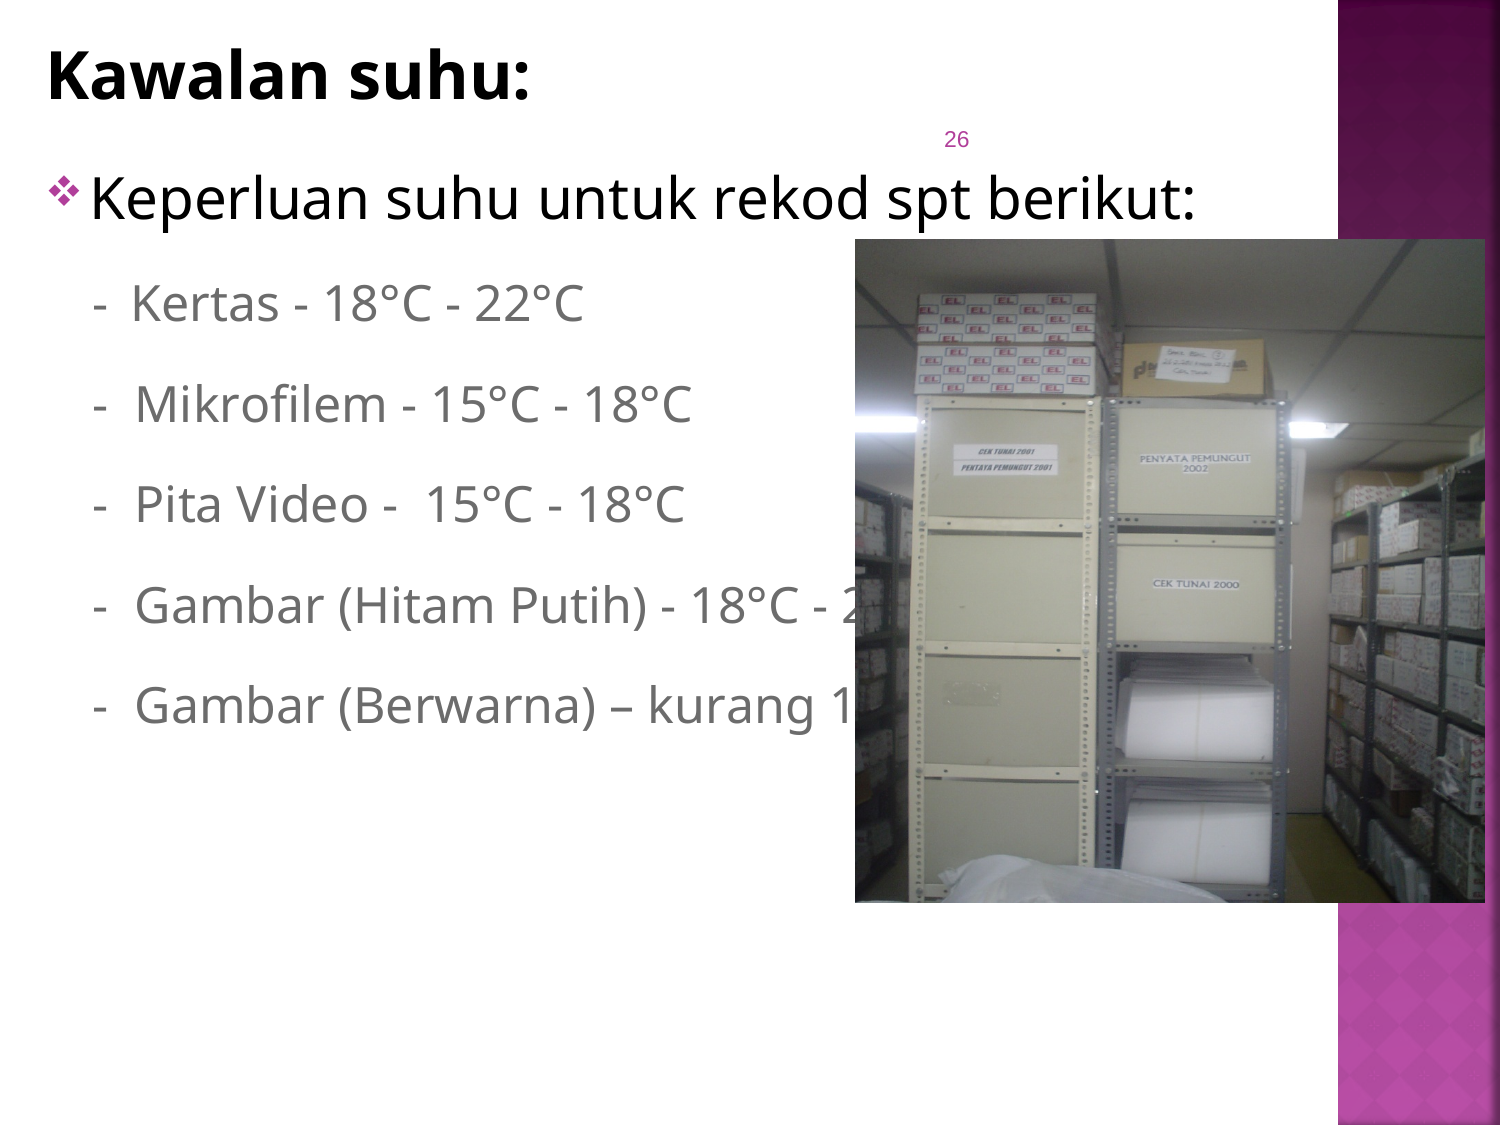

# Kawalan suhu:
Keperluan suhu untuk rekod spt berikut:
-	Kertas - 18°C - 22°C
- Mikrofilem - 15°C - 18°C
- Pita Video - 15°C - 18°C
- Gambar (Hitam Putih) - 18°C - 20°C
- Gambar (Berwarna) – kurang 18°C